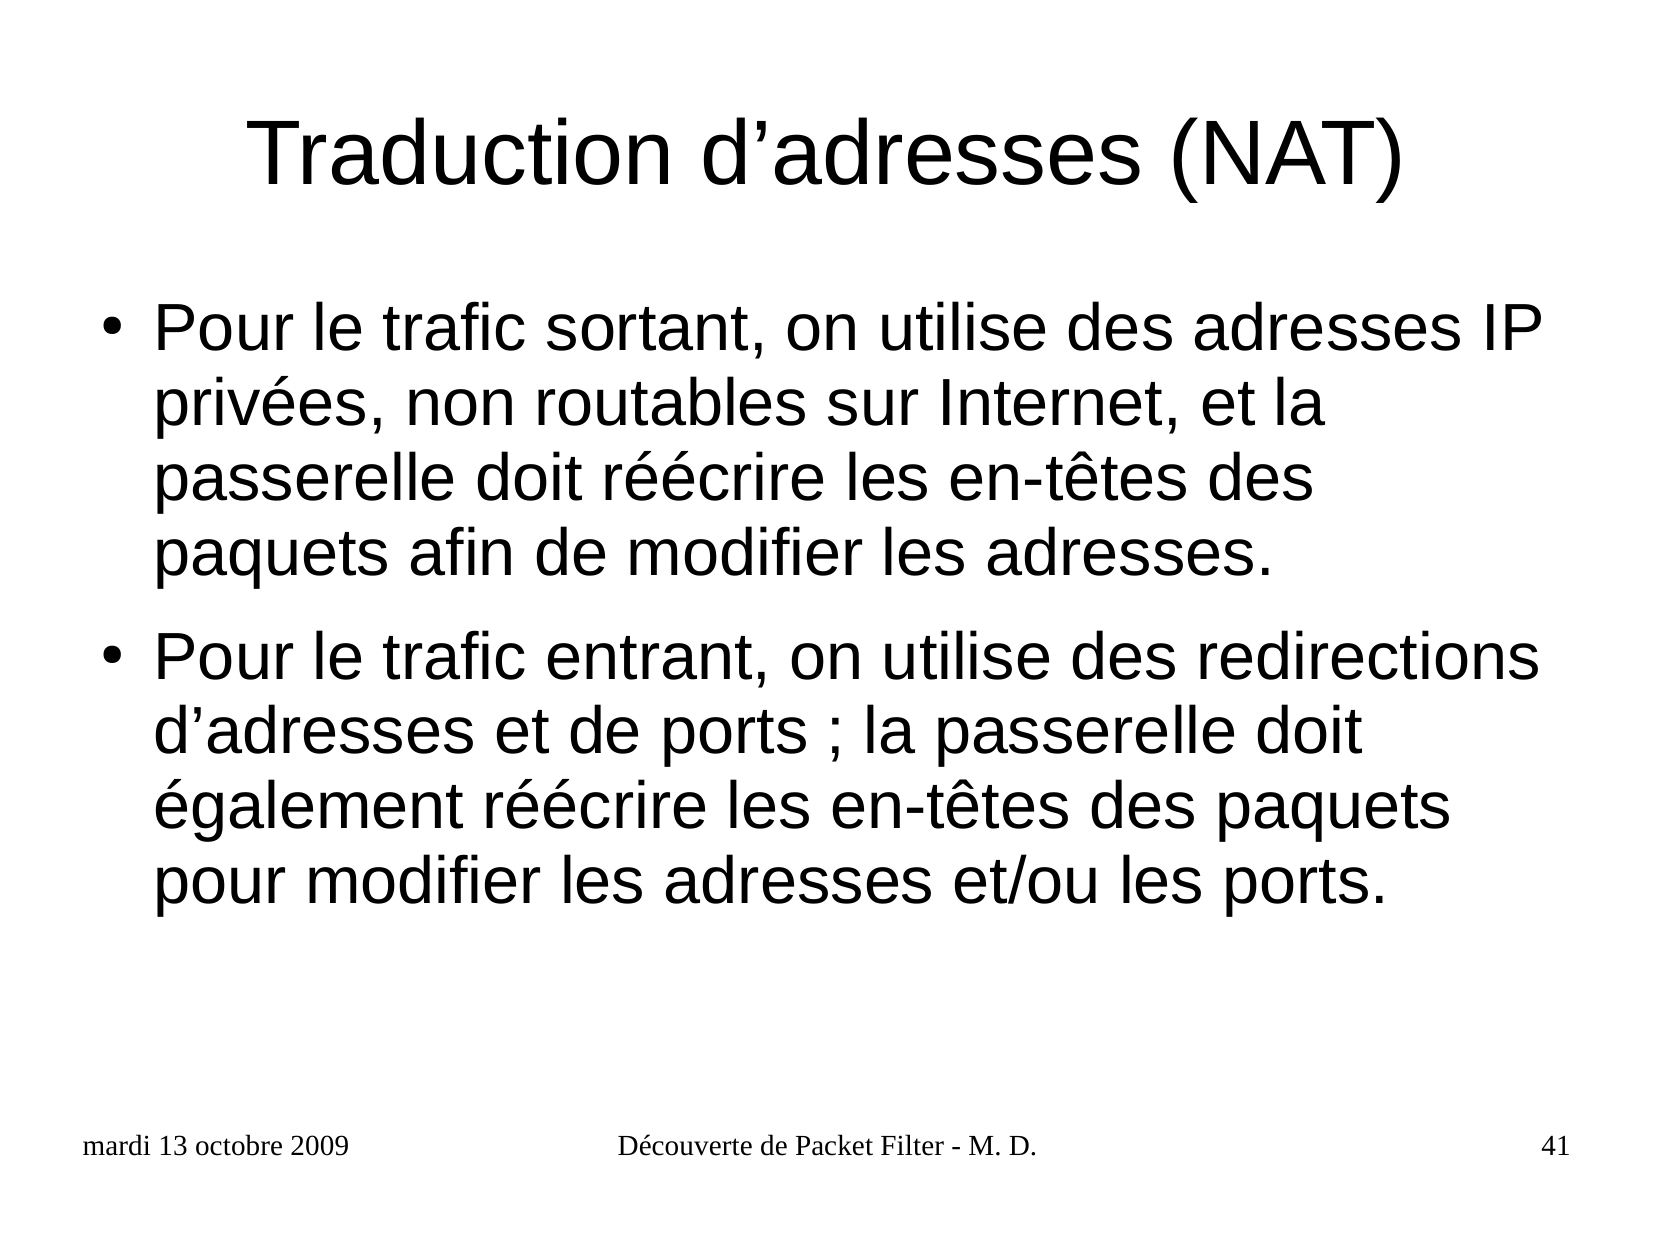

# Traduction d’adresses (NAT)
Pour le trafic sortant, on utilise des adresses IP privées, non routables sur Internet, et la passerelle doit réécrire les en-têtes des paquets afin de modifier les adresses.
Pour le trafic entrant, on utilise des redirections d’adresses et de ports ; la passerelle doit également réécrire les en-têtes des paquets pour modifier les adresses et/ou les ports.
mardi 13 octobre 2009
Découverte de Packet Filter - M. D.
41